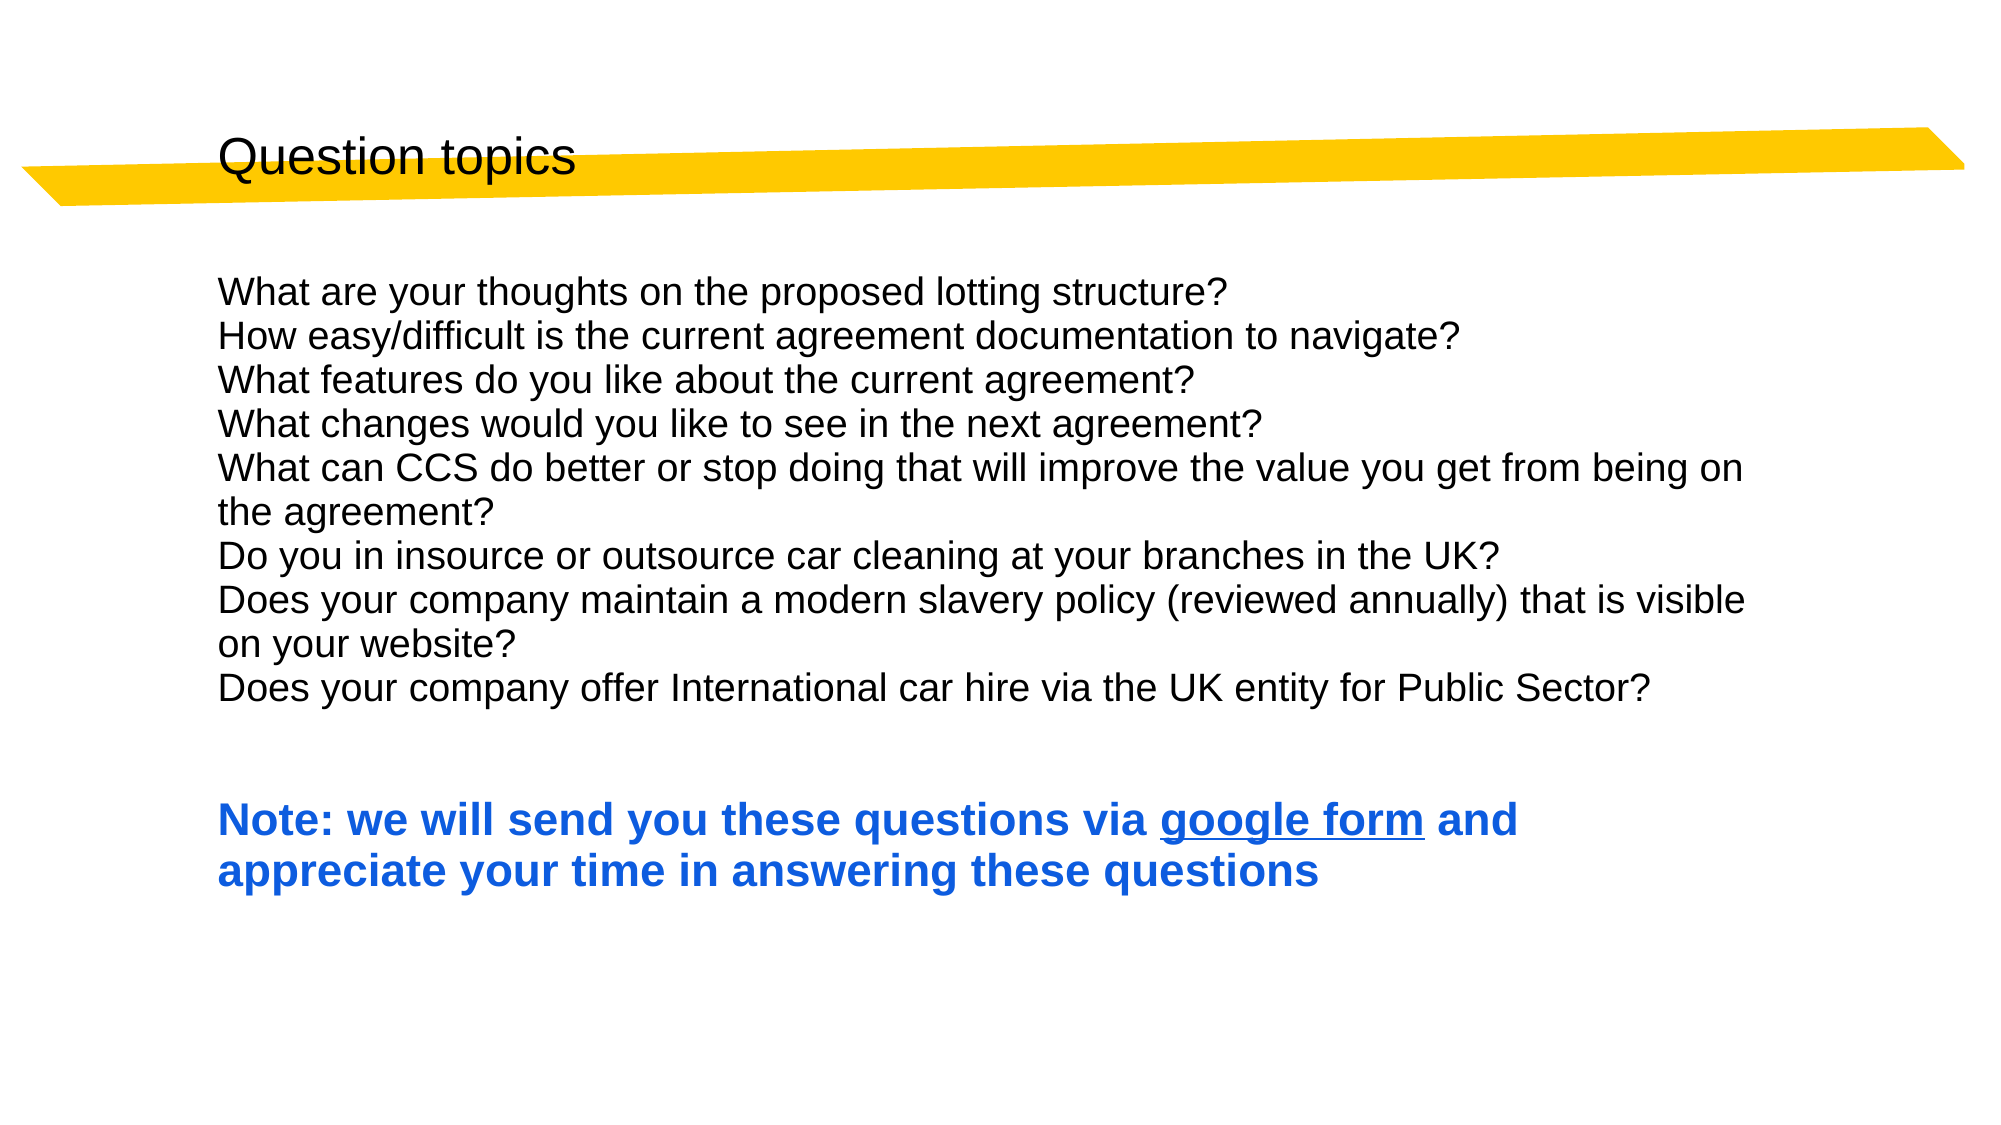

Question topics
What are your thoughts on the proposed lotting structure?
How easy/difficult is the current agreement documentation to navigate?
What features do you like about the current agreement?
What changes would you like to see in the next agreement?
What can CCS do better or stop doing that will improve the value you get from being on the agreement?
Do you in insource or outsource car cleaning at your branches in the UK?
Does your company maintain a modern slavery policy (reviewed annually) that is visible on your website?
Does your company offer International car hire via the UK entity for Public Sector?
Note: we will send you these questions via google form and appreciate your time in answering these questions